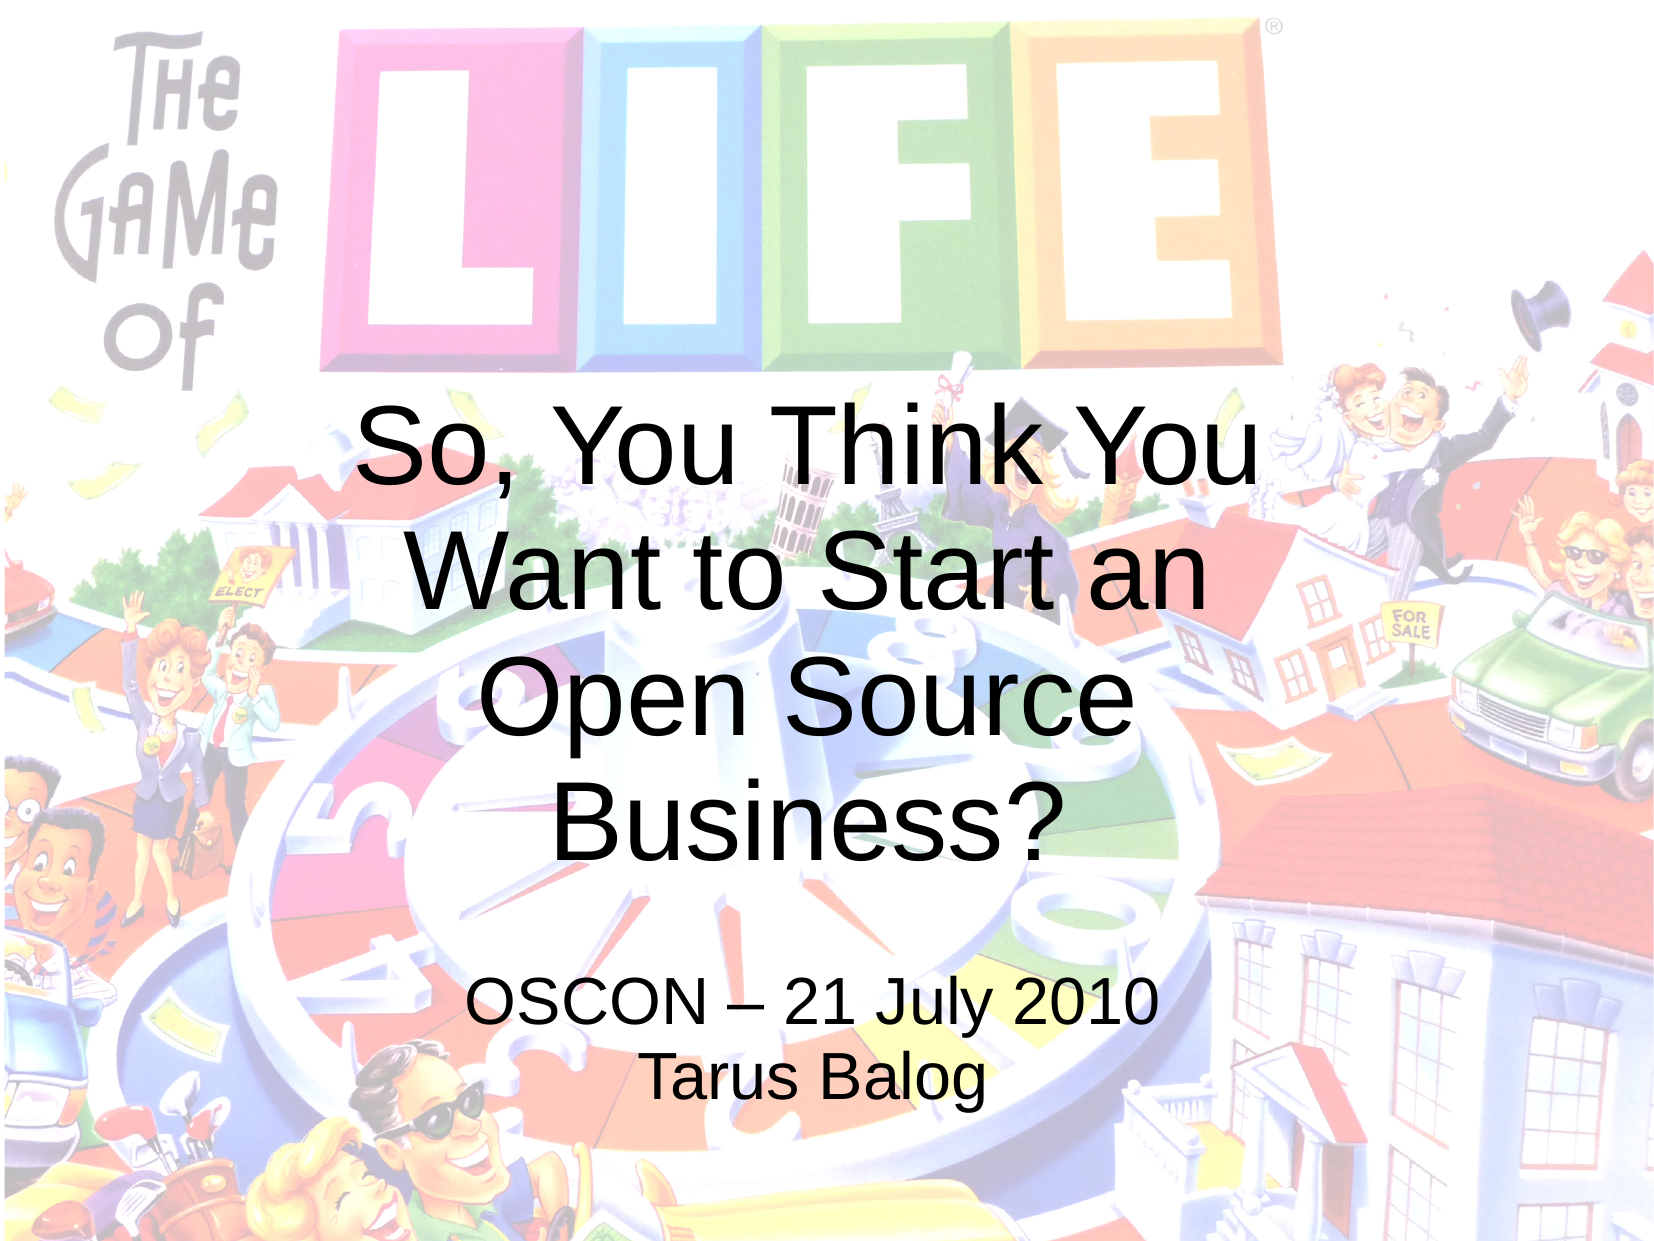

So, You Think You
Want to Start an
Open Source
Business?
OSCON – 21 July 2010
Tarus Balog